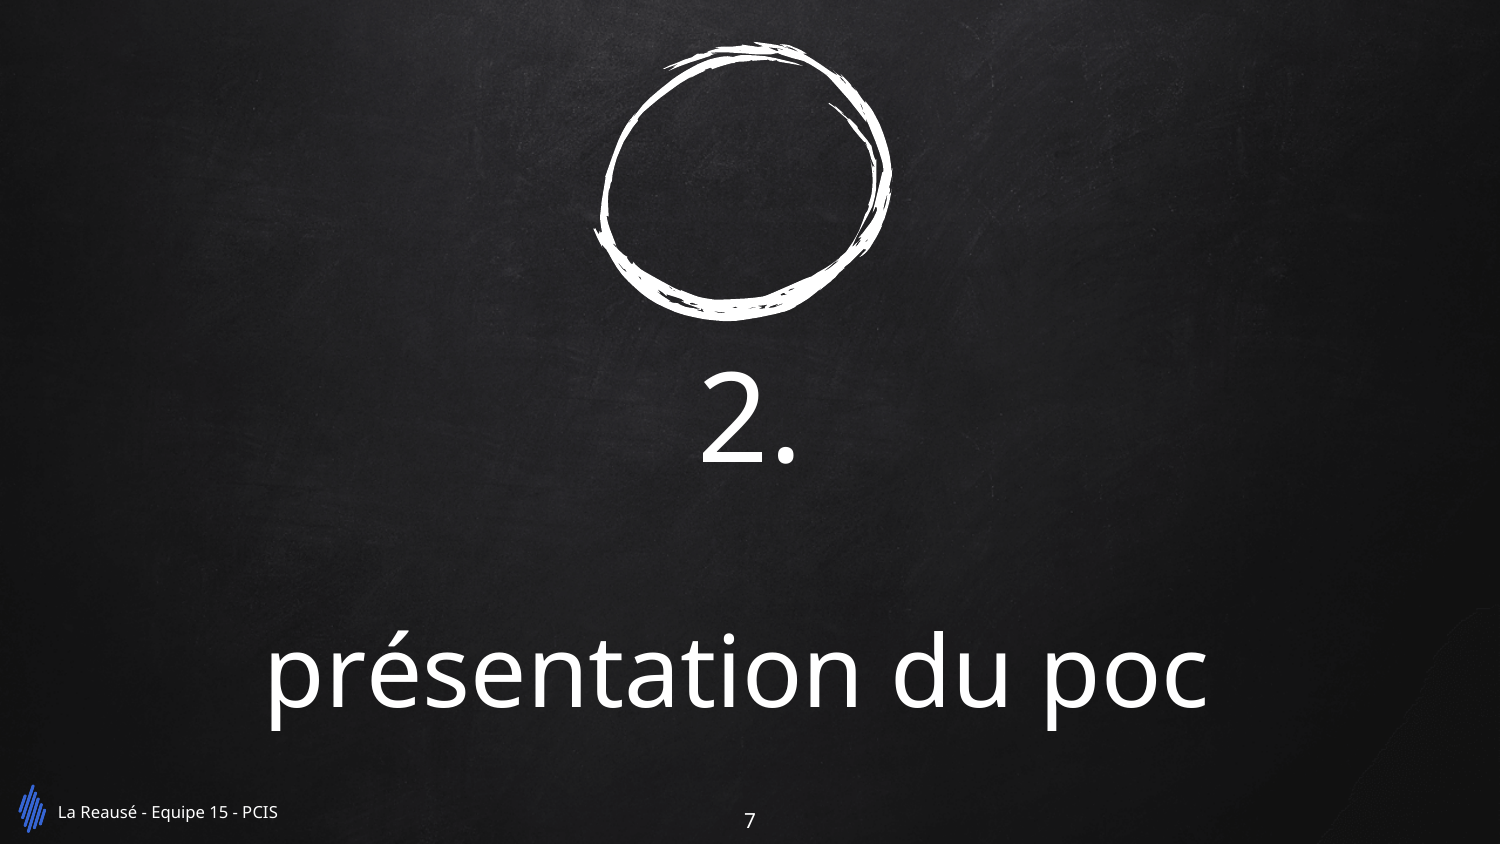

# 2.
présentation du poc
La Reausé - Equipe 15 - PCIS